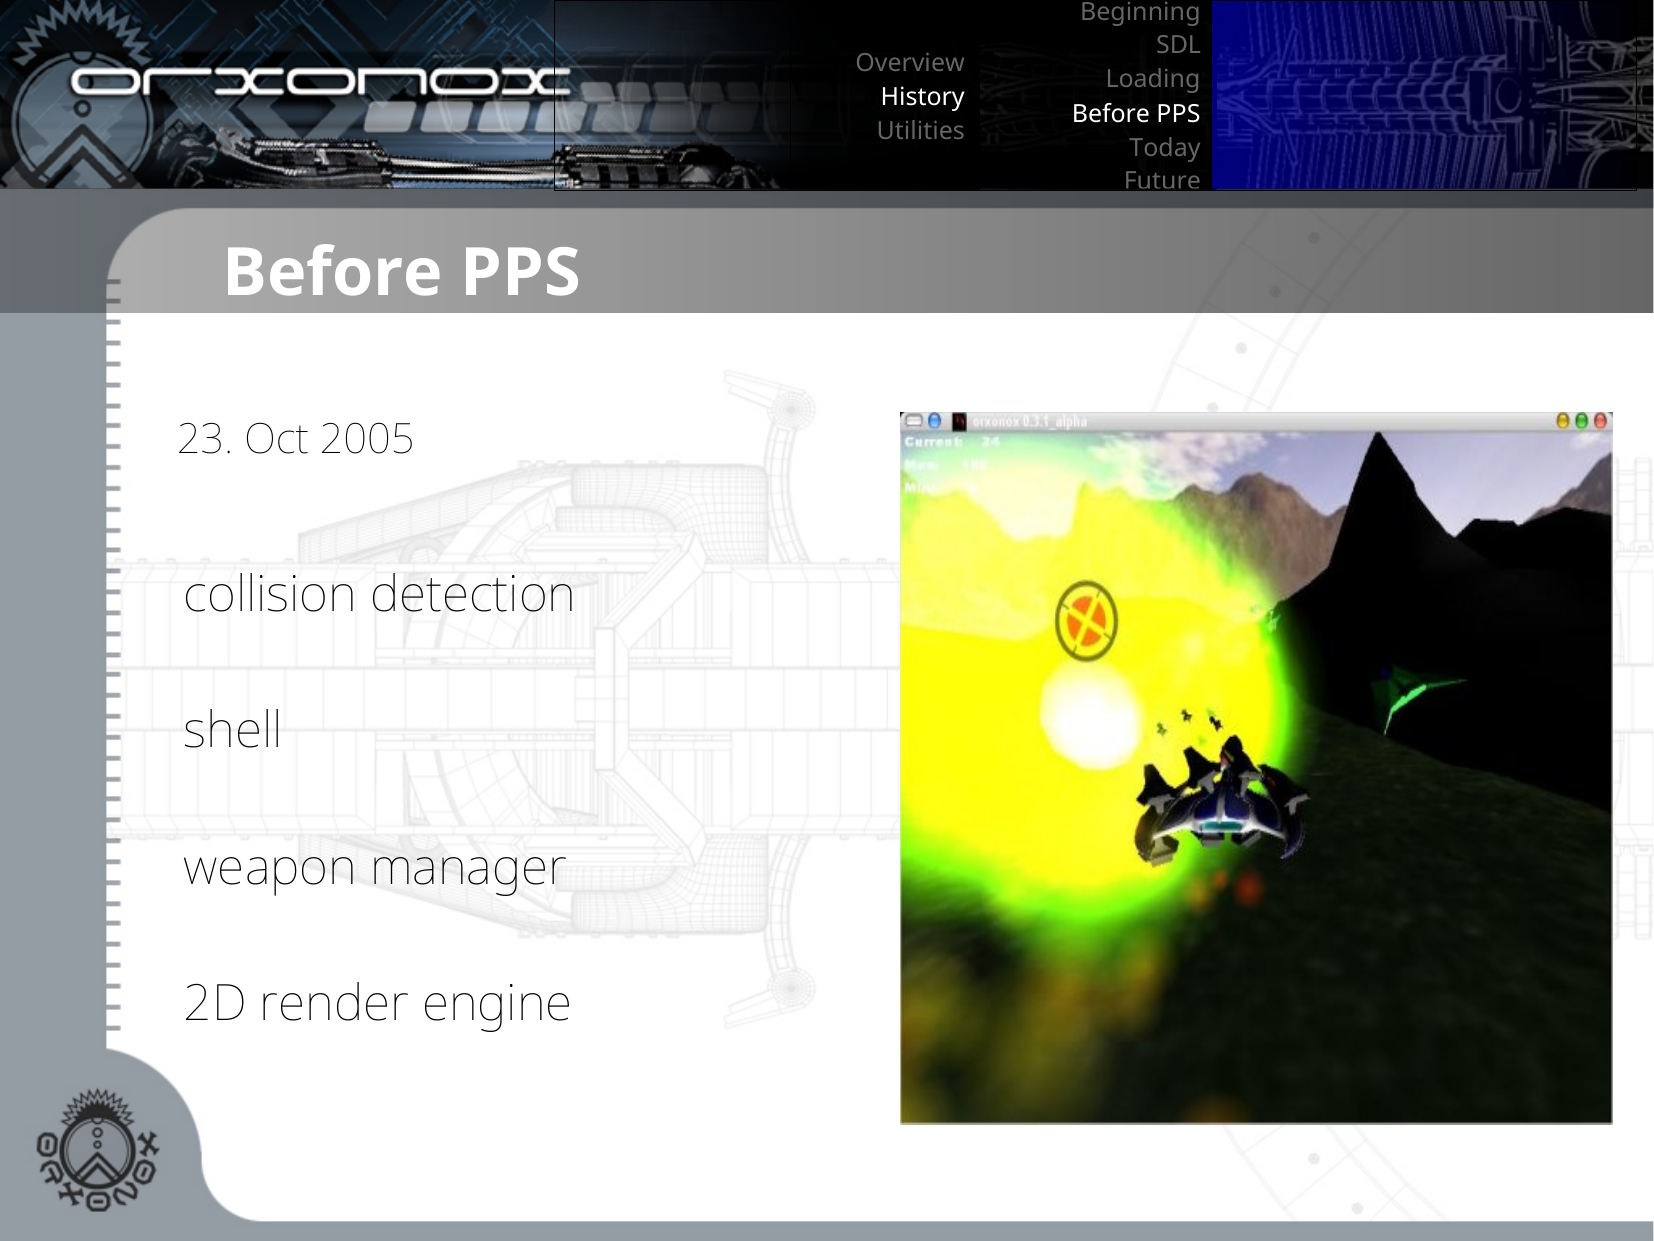

Beginning
SDL
Loading
Before PPS
Today
Future
Overview
History
Utilities
Before PPS
23. Oct 2005
collision detection
shell
weapon manager
2D render engine